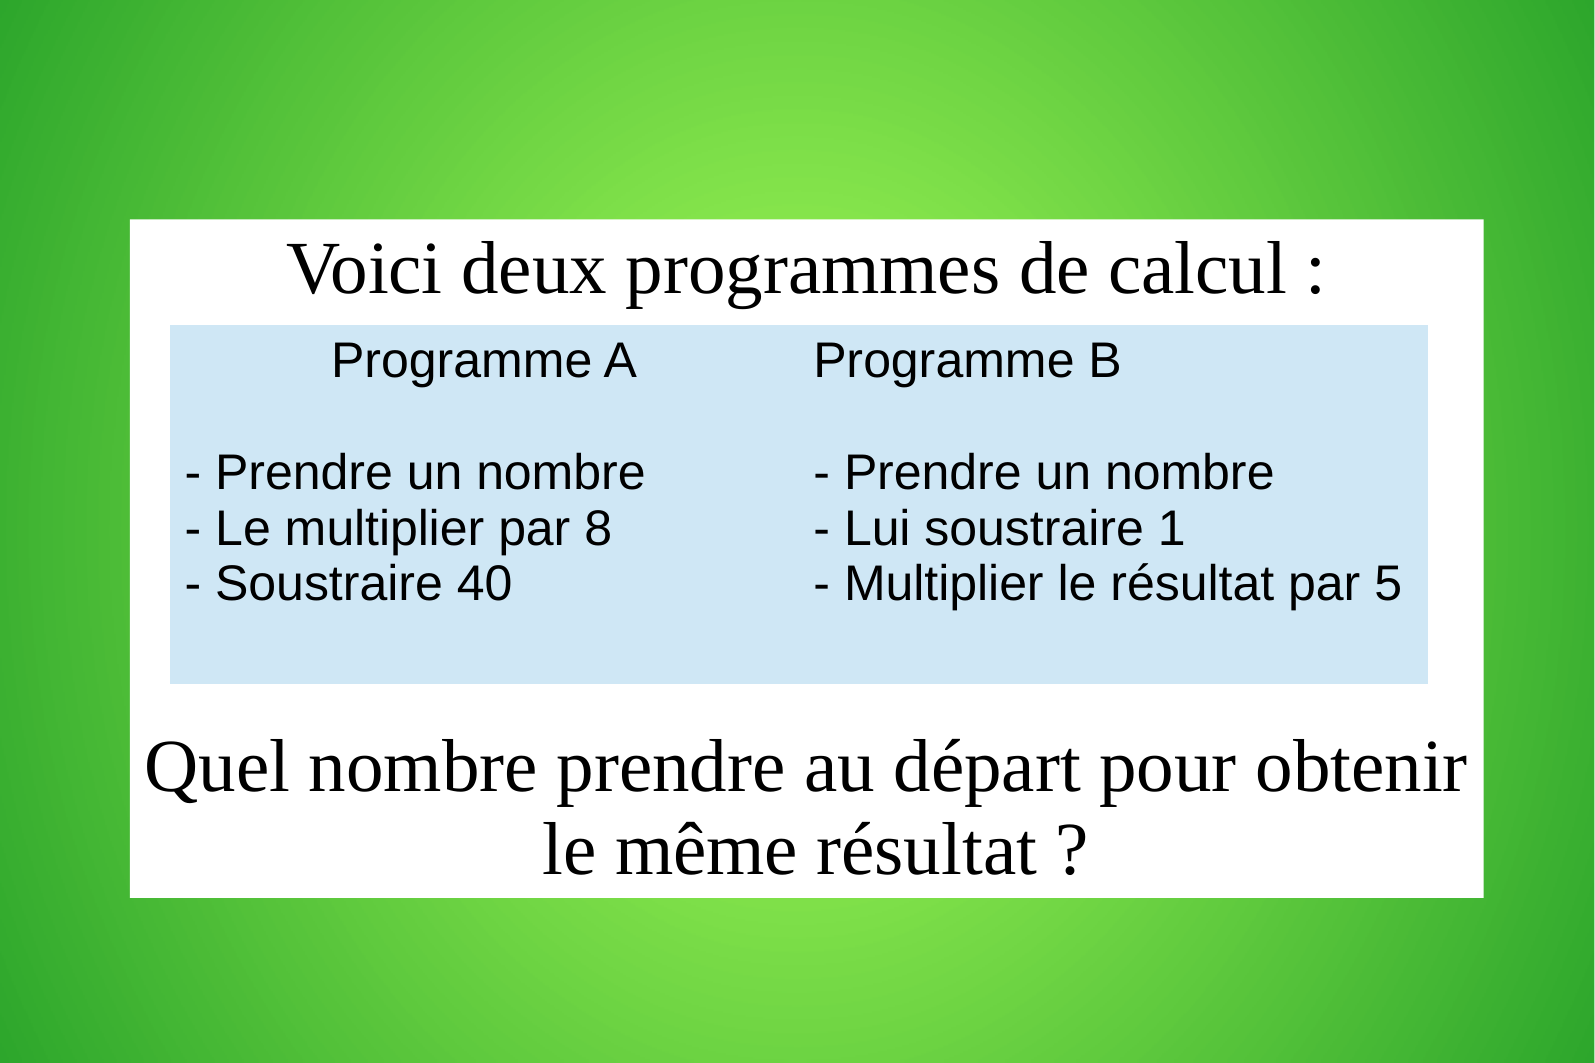

Voici deux programmes de calcul :
Quel nombre prendre au départ pour obtenir
 le même résultat ?
| Programme A - Prendre un nombre - Le multiplier par 8 - Soustraire 40 | Programme B - Prendre un nombre - Lui soustraire 1 - Multiplier le résultat par 5 |
| --- | --- |